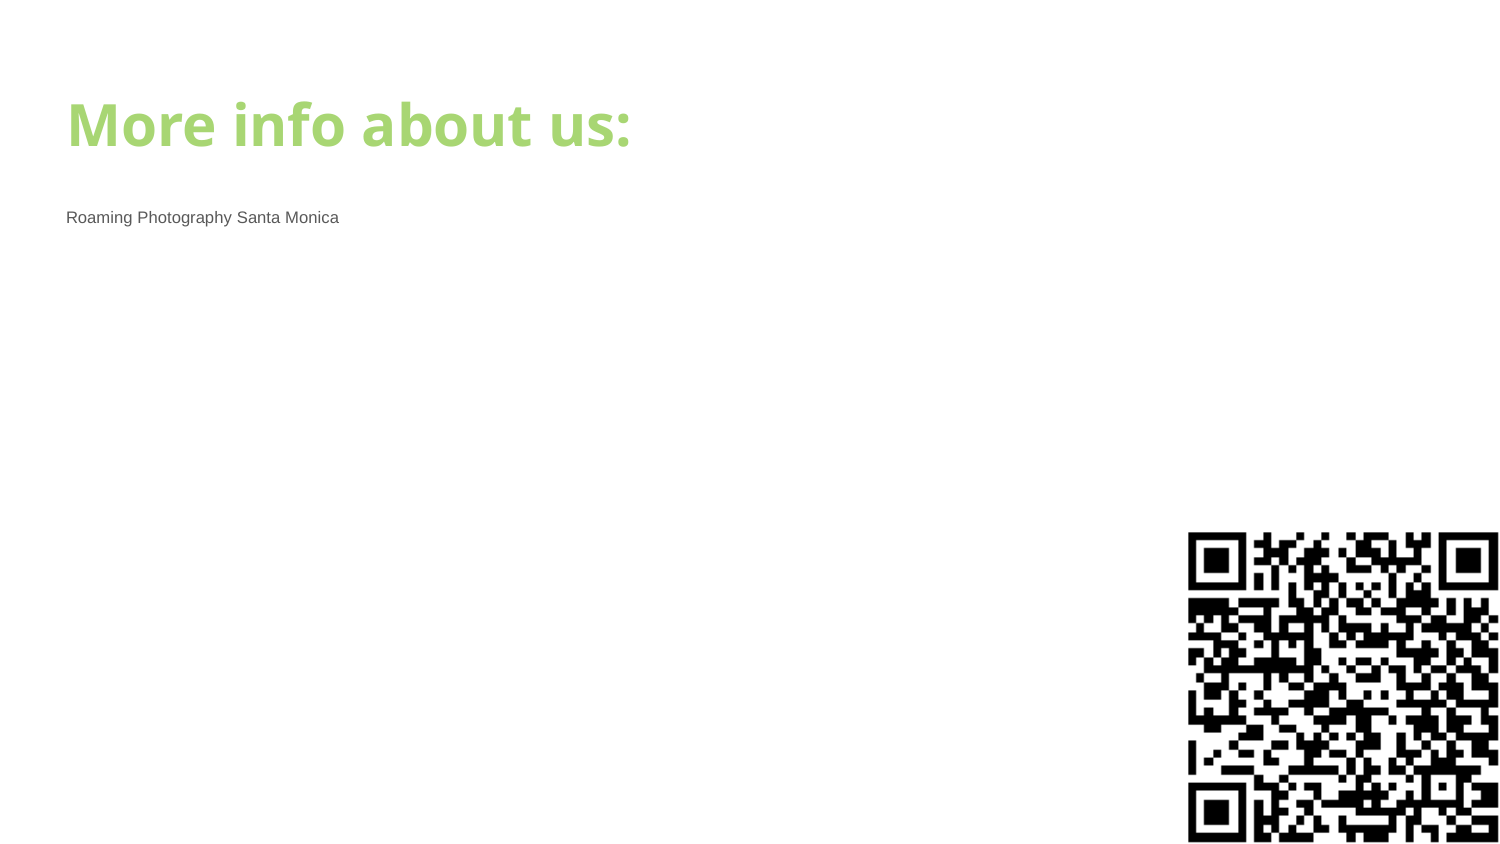

# More info about us:
Roaming Photography Santa Monica